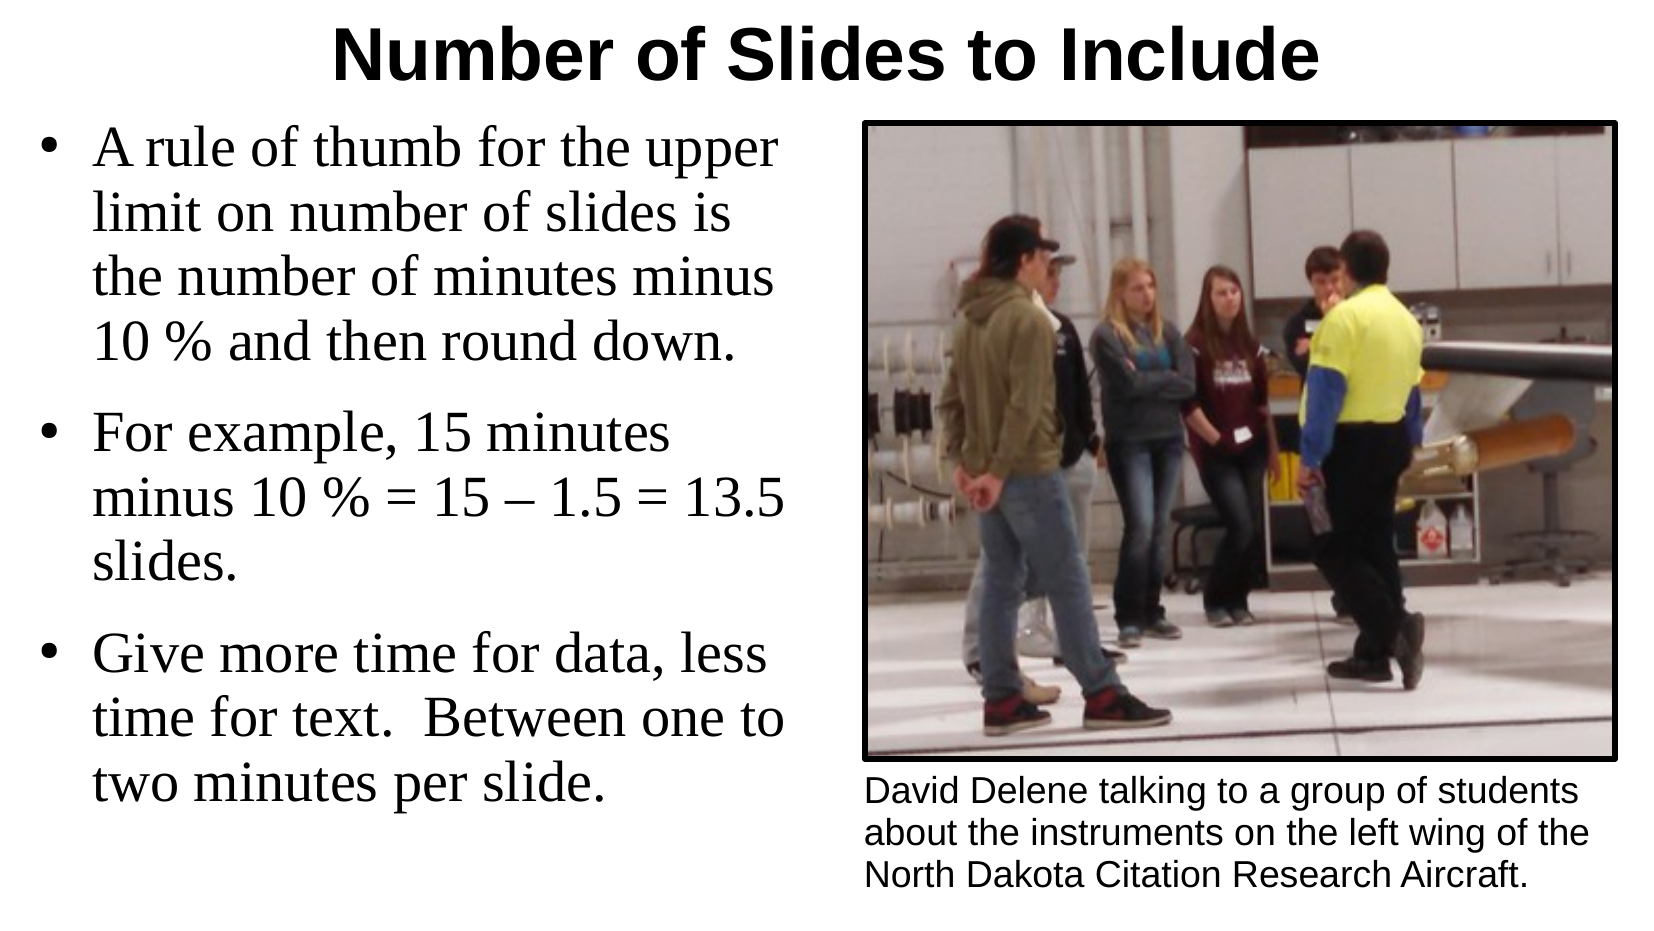

# Number of Slides to Include
A rule of thumb for the upper limit on number of slides is the number of minutes minus 10 % and then round down.
For example, 15 minutes minus 10 % = 15 – 1.5 = 13.5 slides.
Give more time for data, less time for text. Between one to two minutes per slide.
David Delene talking to a group of students about the instruments on the left wing of the North Dakota Citation Research Aircraft.